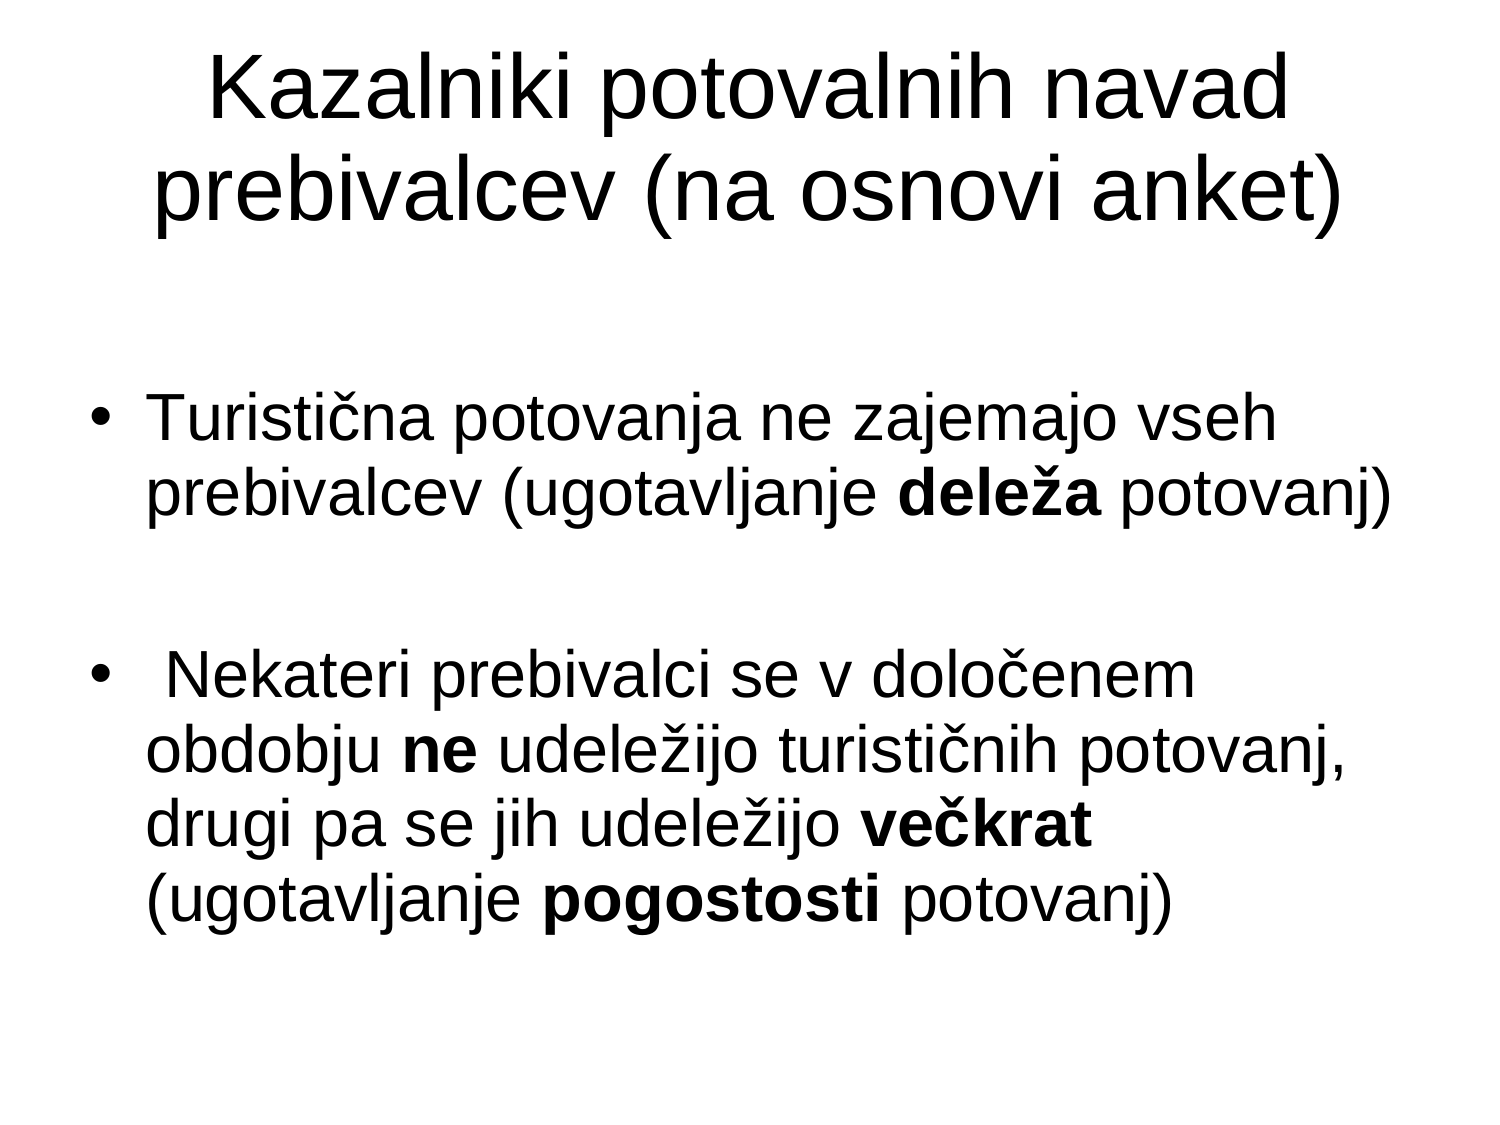

# Kazalniki potovalnih navad prebivalcev (na osnovi anket)
Turistična potovanja ne zajemajo vseh prebivalcev (ugotavljanje deleža potovanj)
 Nekateri prebivalci se v določenem obdobju ne udeležijo turističnih potovanj, drugi pa se jih udeležijo večkrat (ugotavljanje pogostosti potovanj)